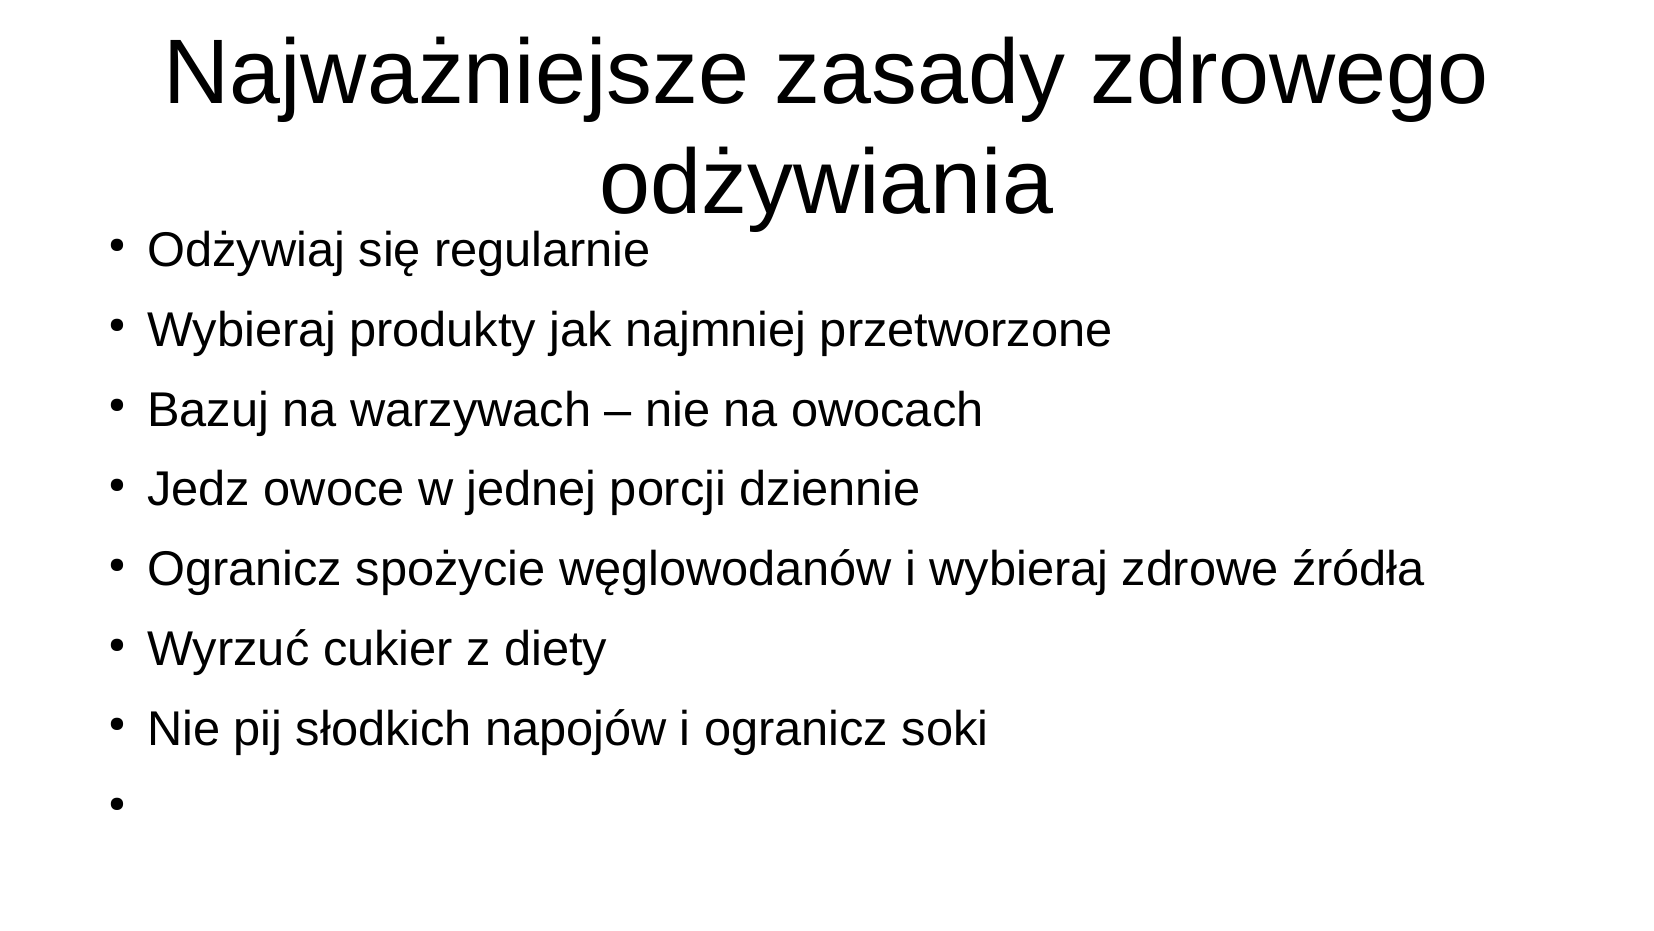

# Najważniejsze zasady zdrowego odżywiania
Odżywiaj się regularnie
Wybieraj produkty jak najmniej przetworzone
Bazuj na warzywach – nie na owocach
Jedz owoce w jednej porcji dziennie
Ogranicz spożycie węglowodanów i wybieraj zdrowe źródła
Wyrzuć cukier z diety
Nie pij słodkich napojów i ogranicz soki